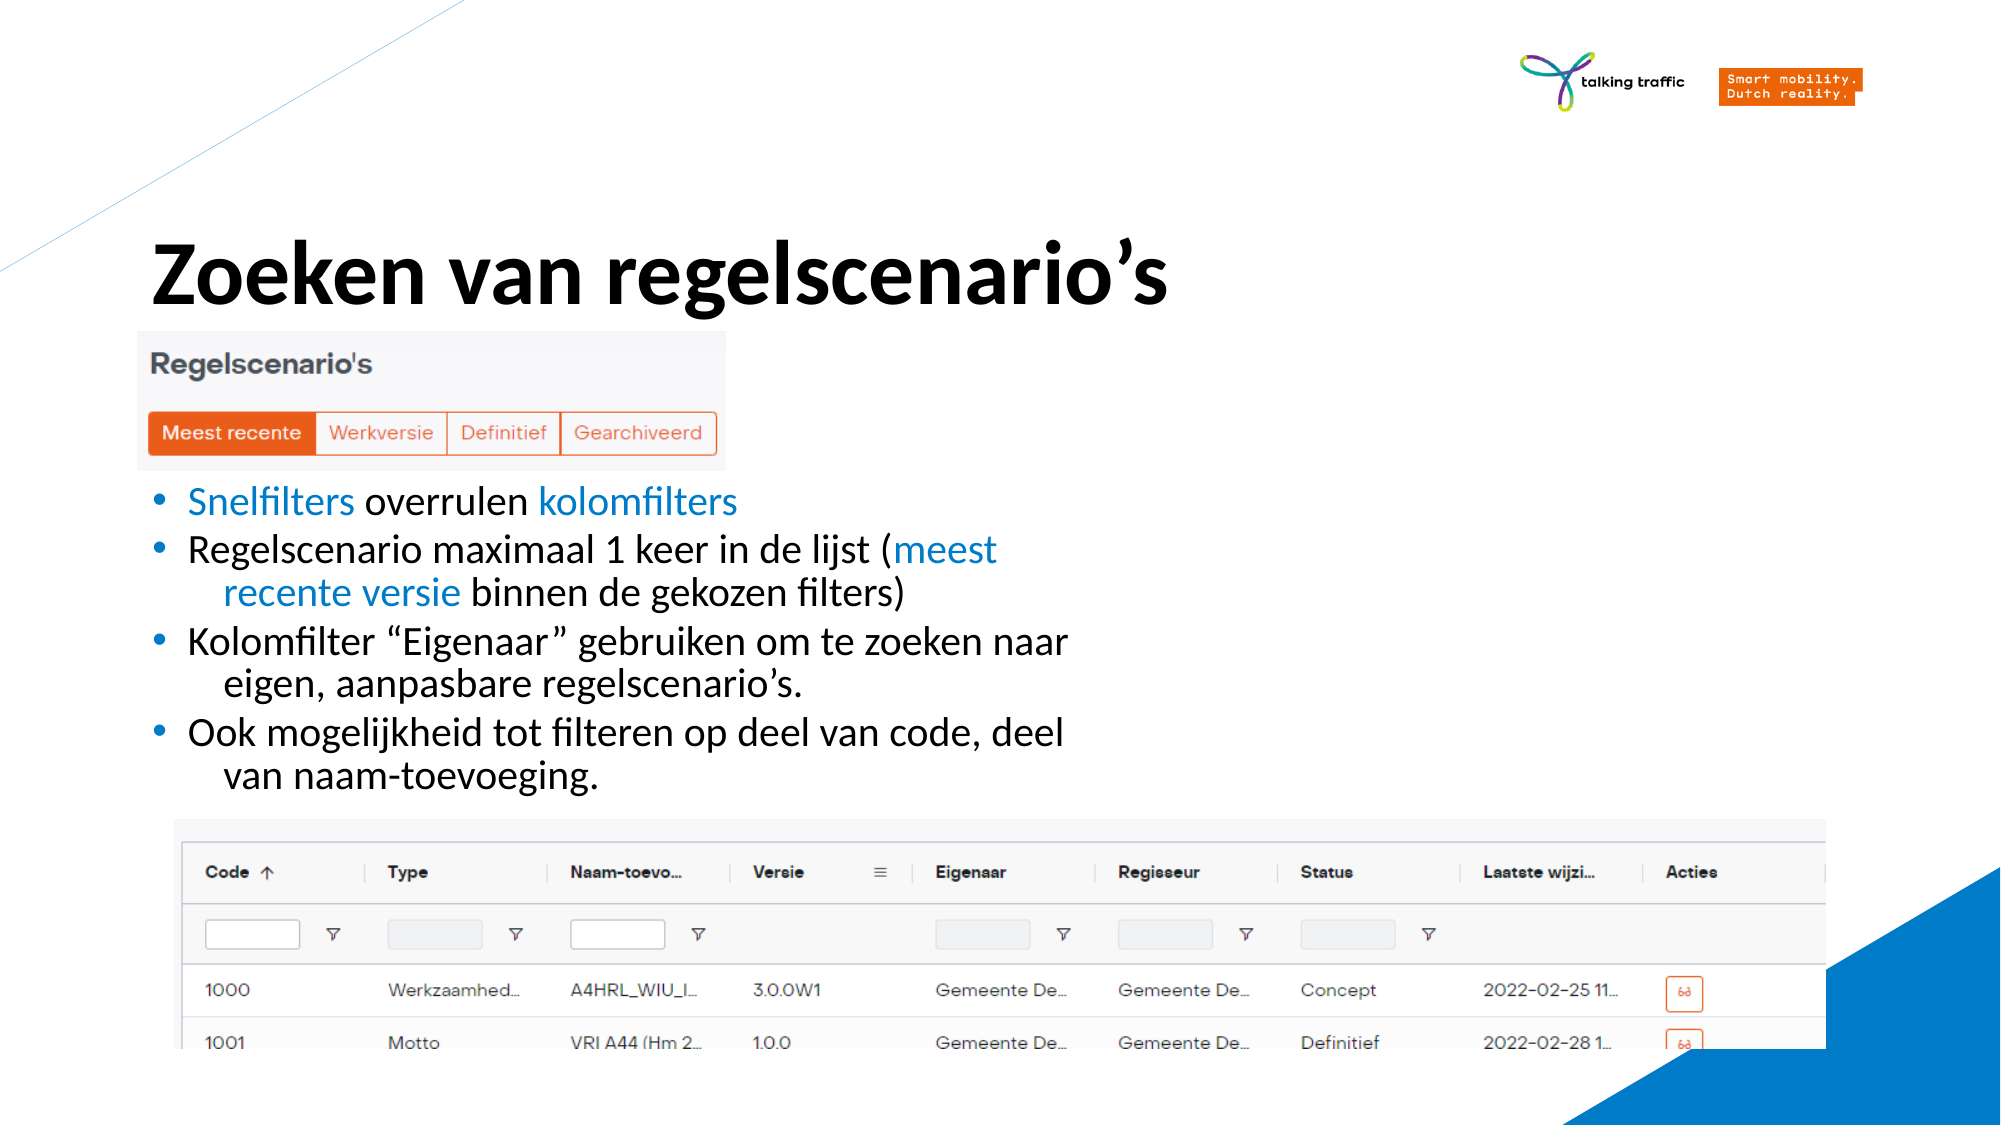

Zoeken van regelscenario’s
# Snelfilters overrulen kolomfilters
Regelscenario maximaal 1 keer in de lijst (meest recente versie binnen de gekozen filters)
Kolomfilter “Eigenaar” gebruiken om te zoeken naar eigen, aanpasbare regelscenario’s.
Ook mogelijkheid tot filteren op deel van code, deel van naam-toevoeging.